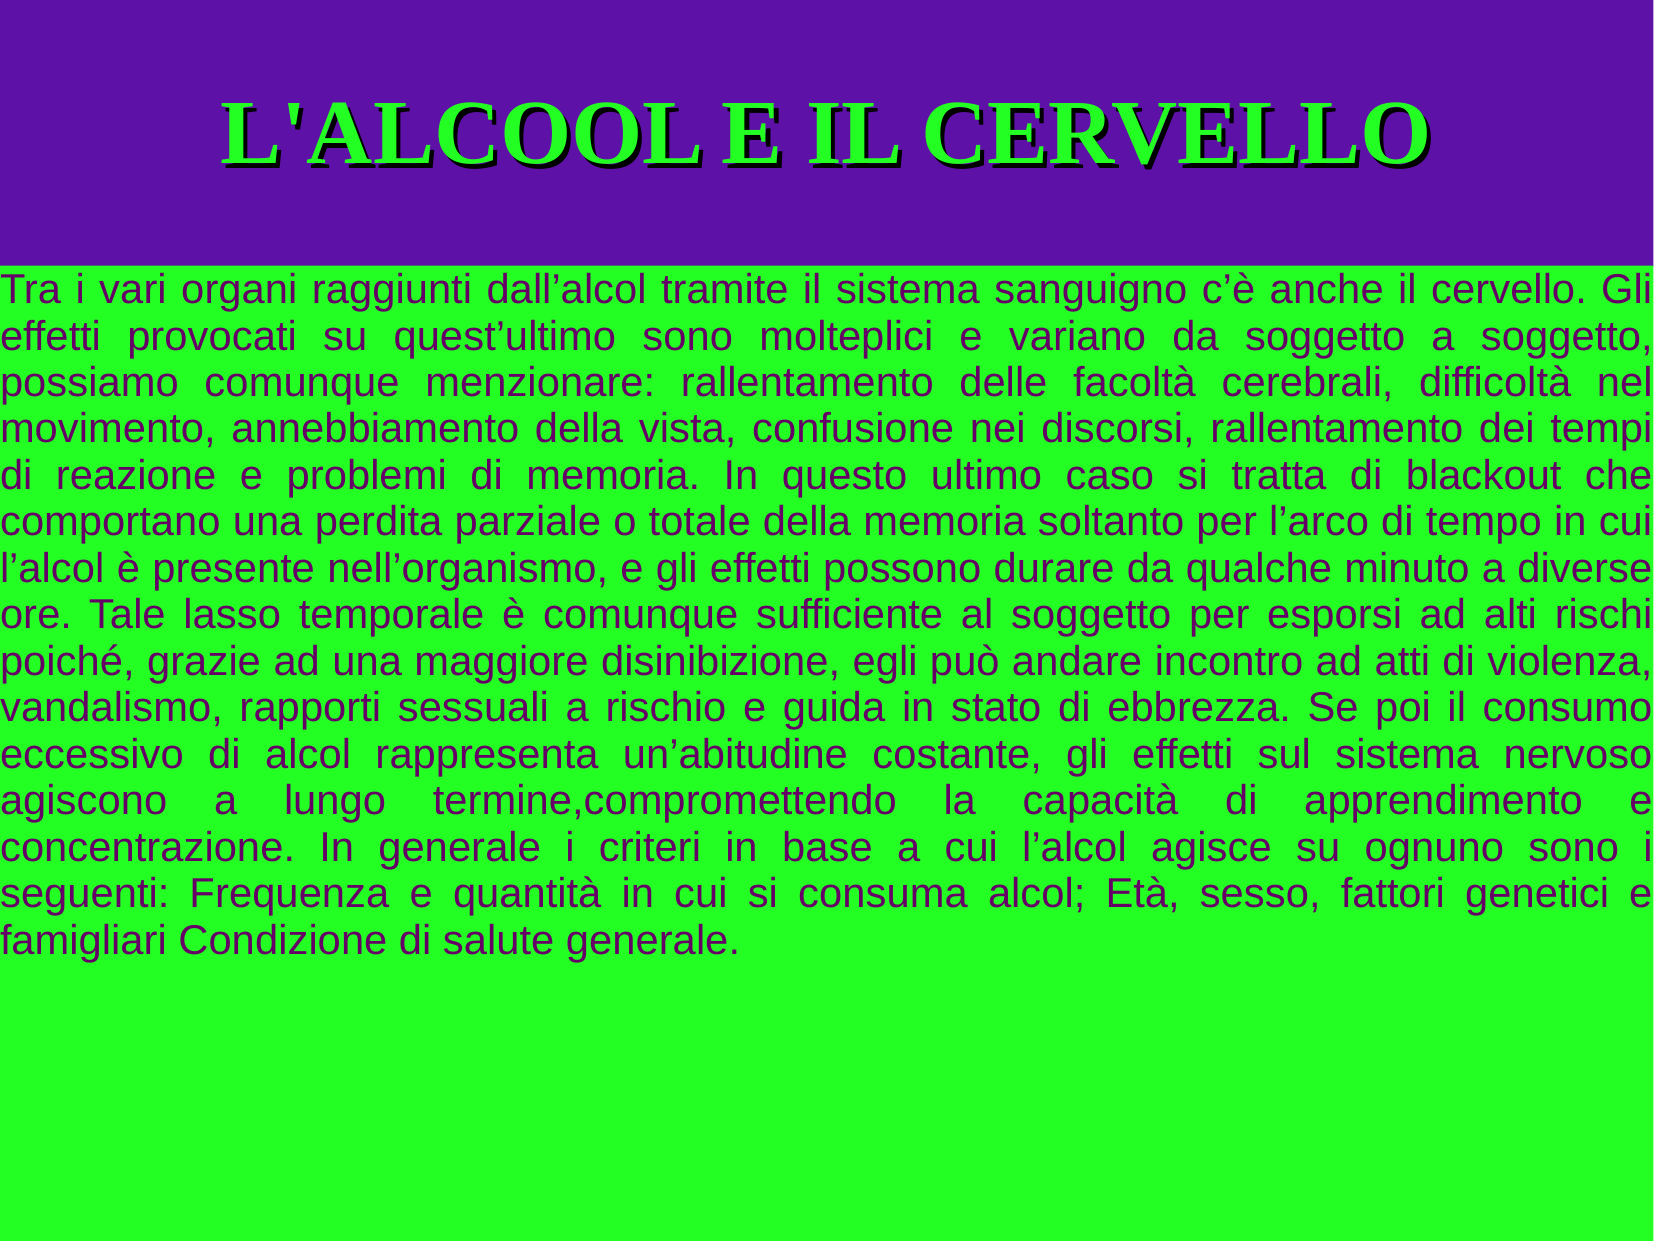

# L'ALCOOL E IL CERVELLO
Tra i vari organi raggiunti dall’alcol tramite il sistema sanguigno c’è anche il cervello. Gli effetti provocati su quest’ultimo sono molteplici e variano da soggetto a soggetto, possiamo comunque menzionare: rallentamento delle facoltà cerebrali, difficoltà nel movimento, annebbiamento della vista, confusione nei discorsi, rallentamento dei tempi di reazione e problemi di memoria. In questo ultimo caso si tratta di blackout che comportano una perdita parziale o totale della memoria soltanto per l’arco di tempo in cui l’alcol è presente nell’organismo, e gli effetti possono durare da qualche minuto a diverse ore. Tale lasso temporale è comunque sufficiente al soggetto per esporsi ad alti rischi poiché, grazie ad una maggiore disinibizione, egli può andare incontro ad atti di violenza, vandalismo, rapporti sessuali a rischio e guida in stato di ebbrezza. Se poi il consumo eccessivo di alcol rappresenta un’abitudine costante, gli effetti sul sistema nervoso agiscono a lungo termine,compromettendo la capacità di apprendimento e concentrazione. In generale i criteri in base a cui l’alcol agisce su ognuno sono i seguenti: Frequenza e quantità in cui si consuma alcol; Età, sesso, fattori genetici e famigliari Condizione di salute generale.